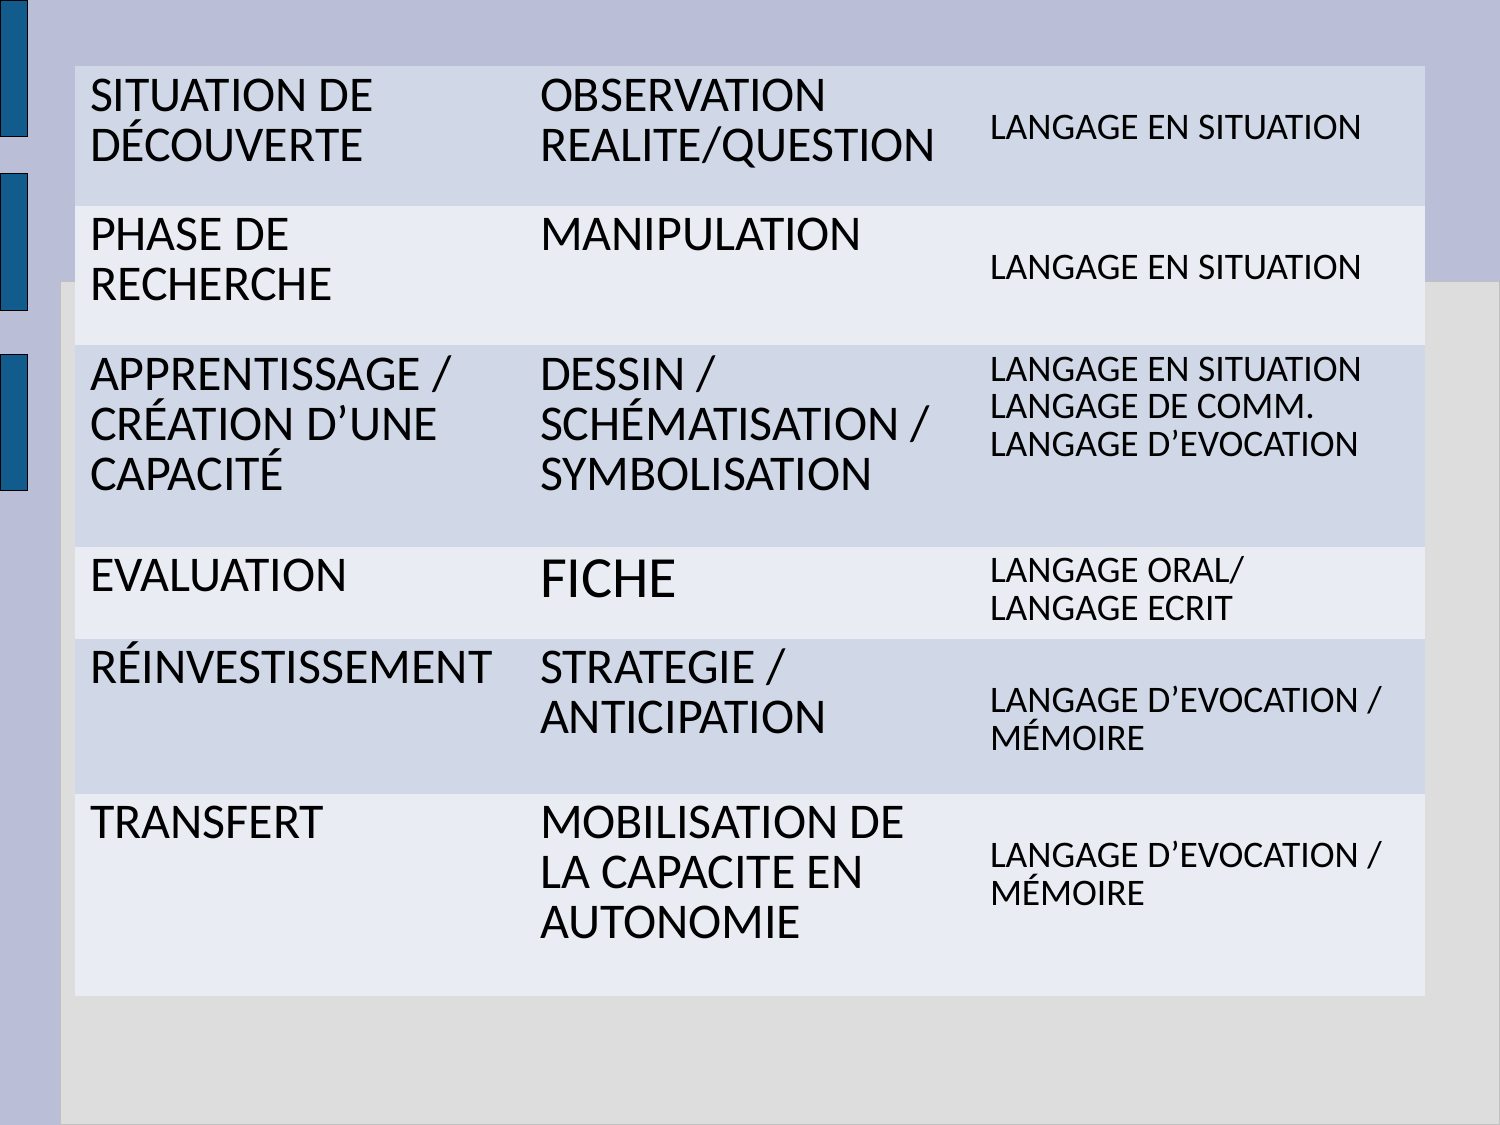

| SITUATION DE DÉCOUVERTE | OBSERVATION REALITE/QUESTION | LANGAGE EN SITUATION |
| --- | --- | --- |
| PHASE DE RECHERCHE | MANIPULATION | LANGAGE EN SITUATION |
| APPRENTISSAGE / CRÉATION D’UNE CAPACITÉ | DESSIN / SCHÉMATISATION / SYMBOLISATION | LANGAGE EN SITUATION LANGAGE DE COMM. LANGAGE D’EVOCATION |
| EVALUATION | FICHE | LANGAGE ORAL/ LANGAGE ECRIT |
| RÉINVESTISSEMENT | STRATEGIE / ANTICIPATION | LANGAGE D’EVOCATION / MÉMOIRE |
| TRANSFERT | MOBILISATION DE LA CAPACITE EN AUTONOMIE | LANGAGE D’EVOCATION / MÉMOIRE |